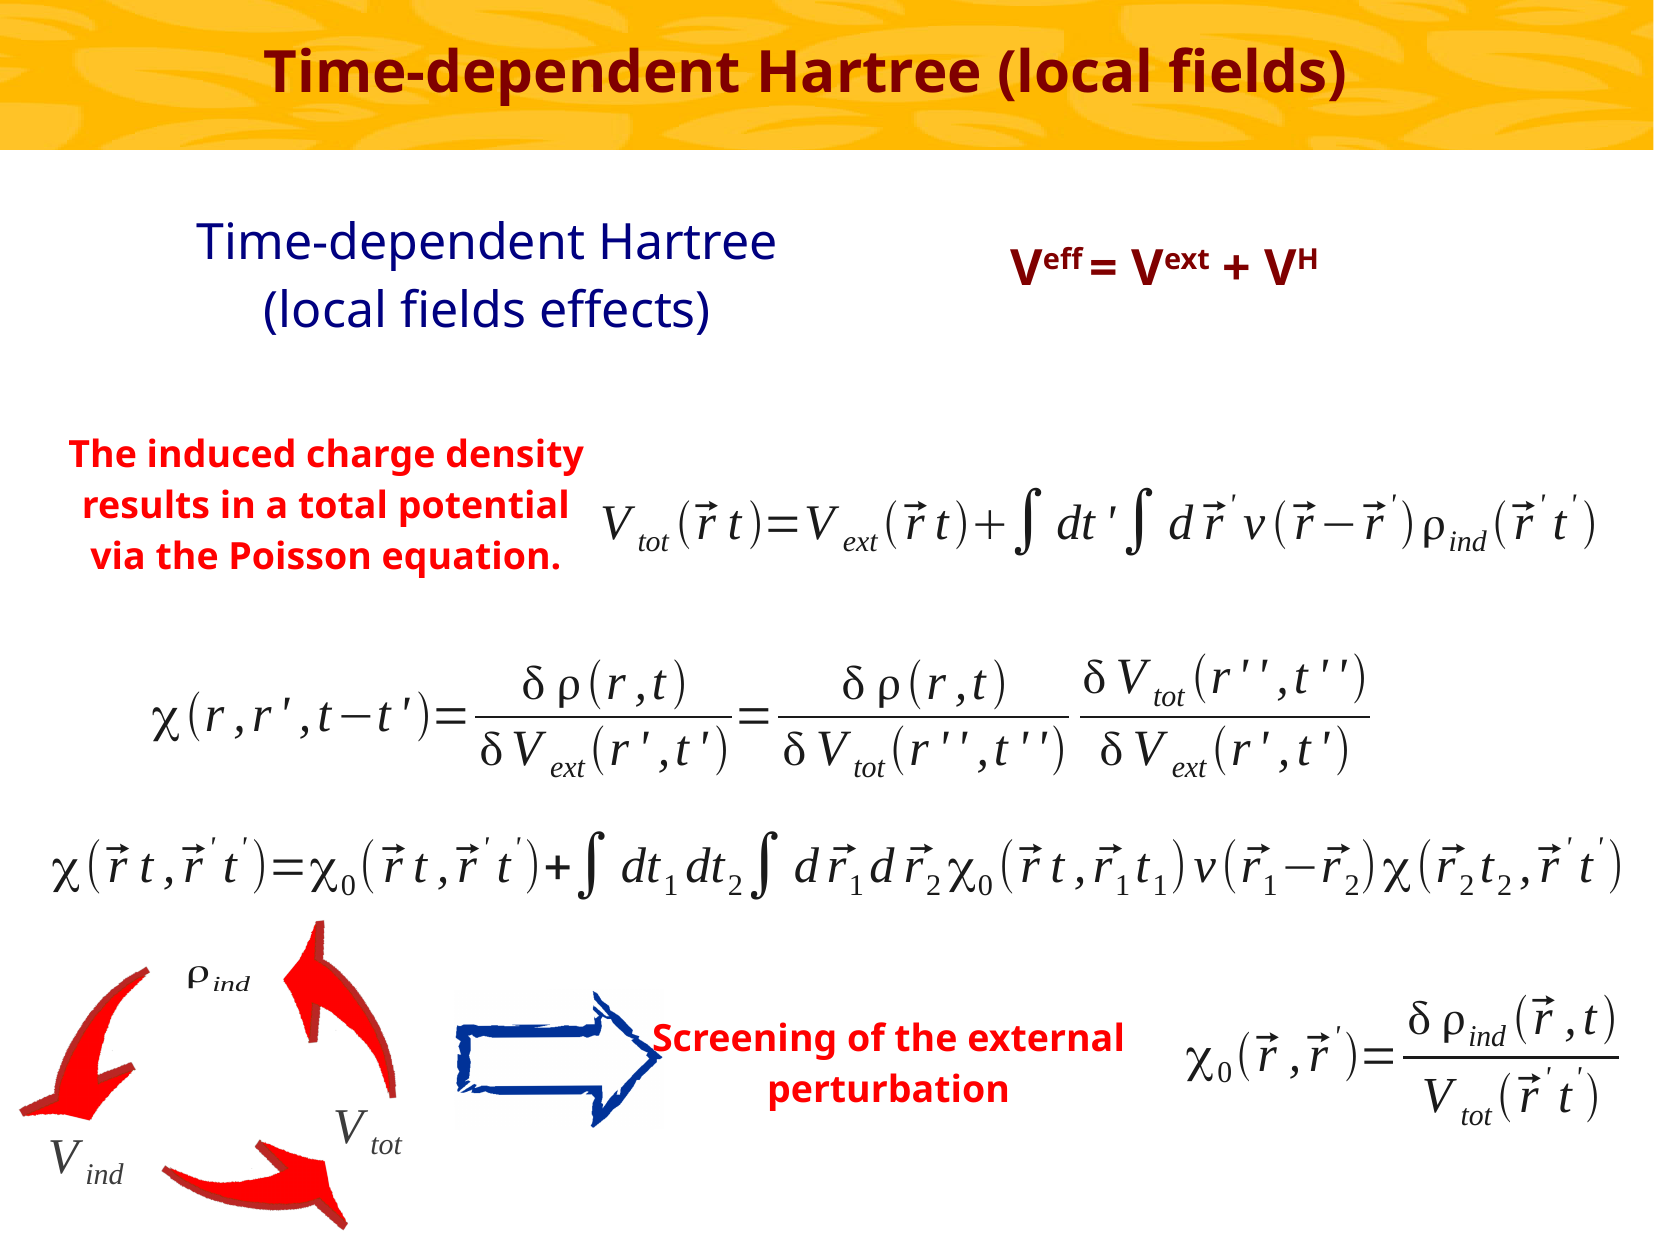

Time-dependent Hartree (local fields)
Time-dependent Hartree
(local fields effects)
Veff = Vext + VH
The induced charge density results in a total potential via the Poisson equation.
Screening of the external perturbation